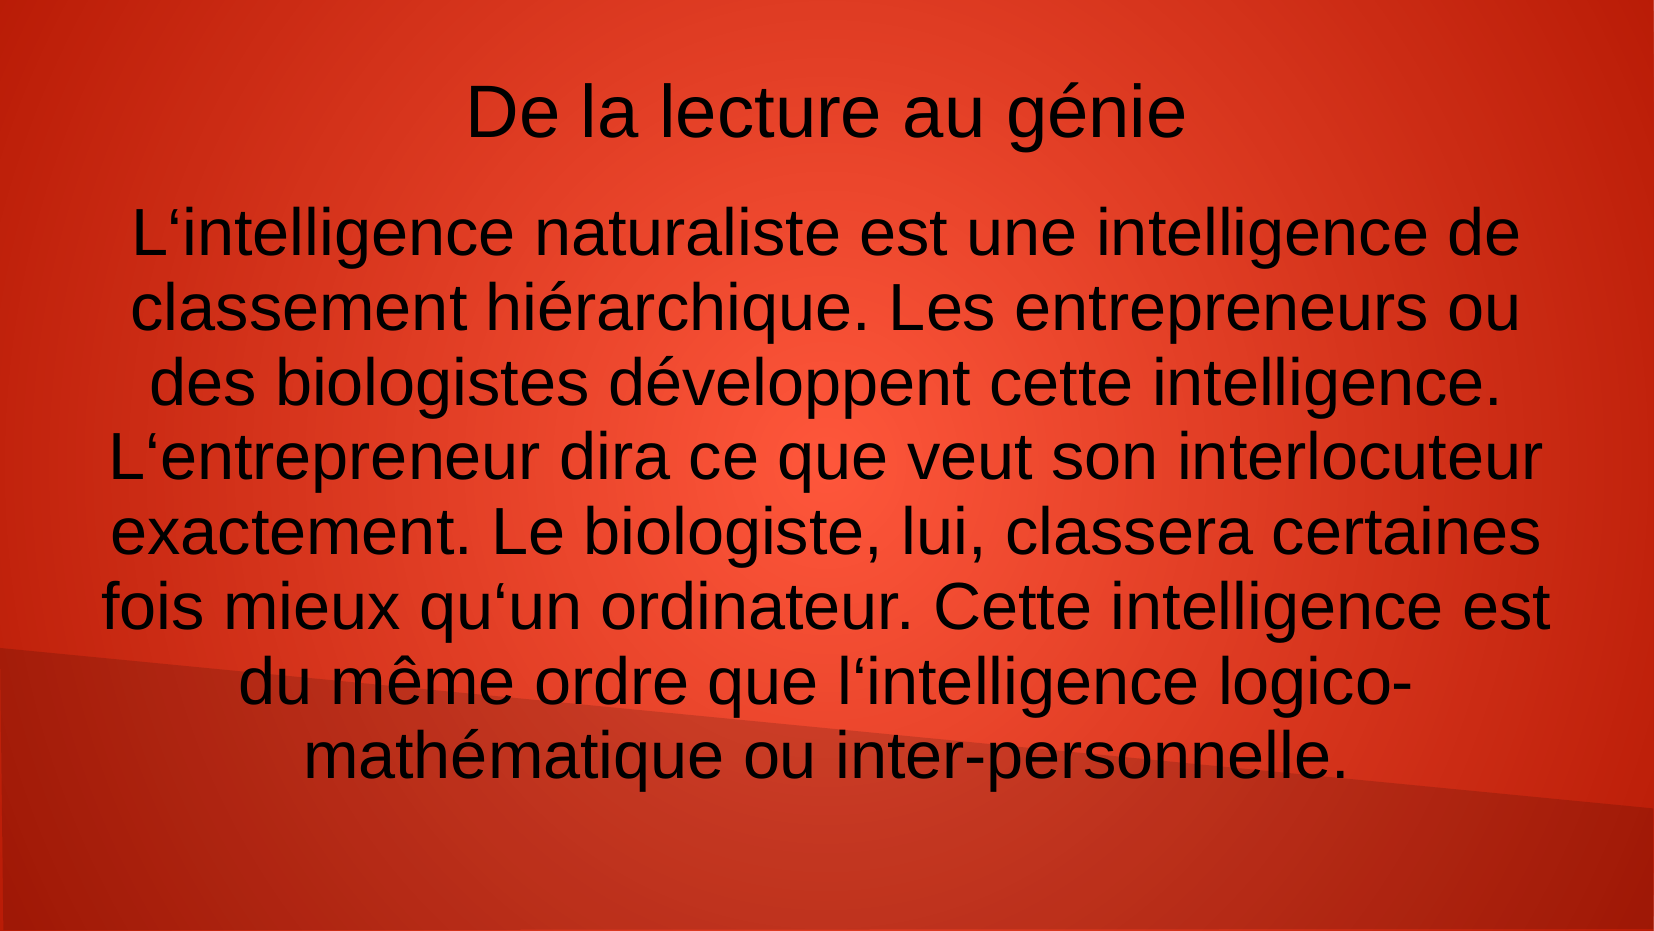

# De la lecture au génie
L‘intelligence naturaliste est une intelligence de classement hiérarchique. Les entrepreneurs ou des biologistes développent cette intelligence. L‘entrepreneur dira ce que veut son interlocuteur exactement. Le biologiste, lui, classera certaines fois mieux qu‘un ordinateur. Cette intelligence est du même ordre que l‘intelligence logico-mathématique ou inter-personnelle.